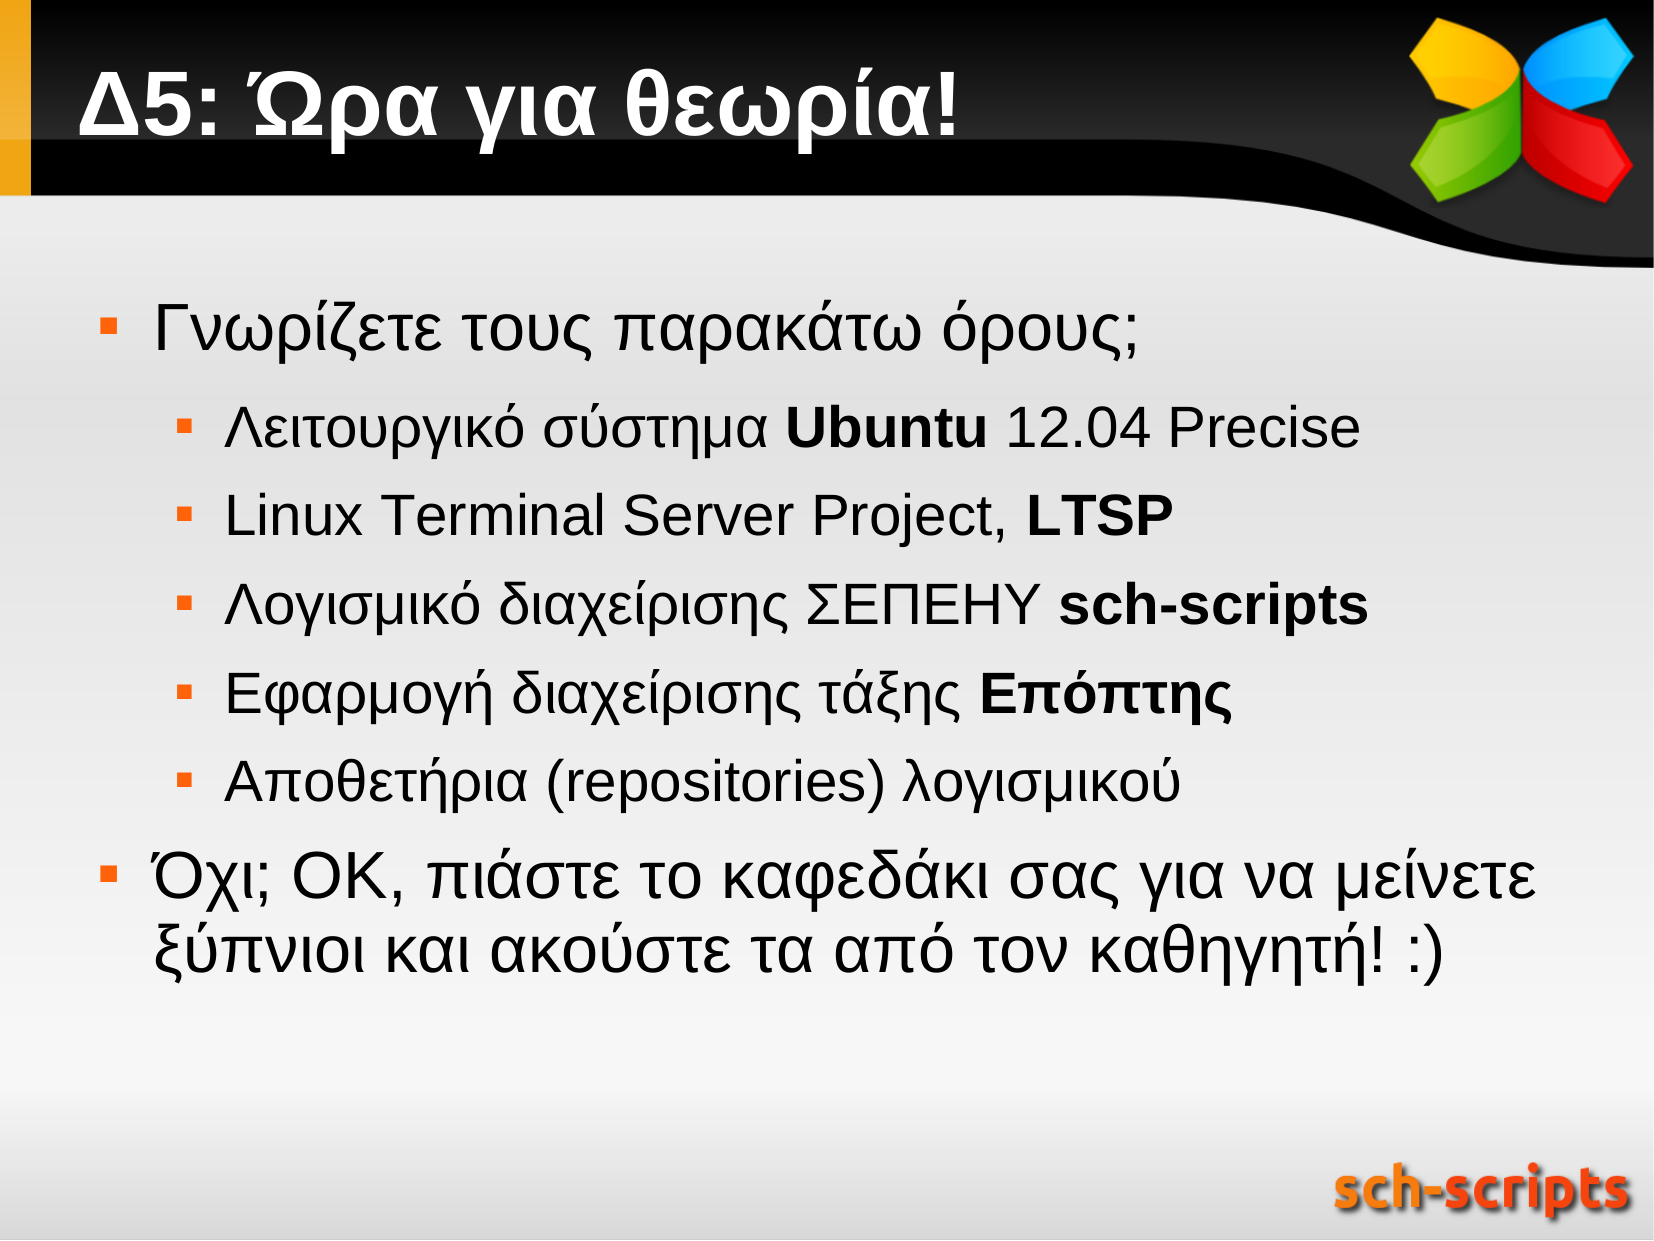

# Δ5: Ώρα για θεωρία!
Γνωρίζετε τους παρακάτω όρους;
Λειτουργικό σύστημα Ubuntu 12.04 Precise
Linux Terminal Server Project, LTSP
Λογισμικό διαχείρισης ΣΕΠΕΗΥ sch-scripts
Εφαρμογή διαχείρισης τάξης Επόπτης
Αποθετήρια (repositories) λογισμικού
Όχι; ΟΚ, πιάστε το καφεδάκι σας για να μείνετε ξύπνιοι και ακούστε τα από τον καθηγητή! :)